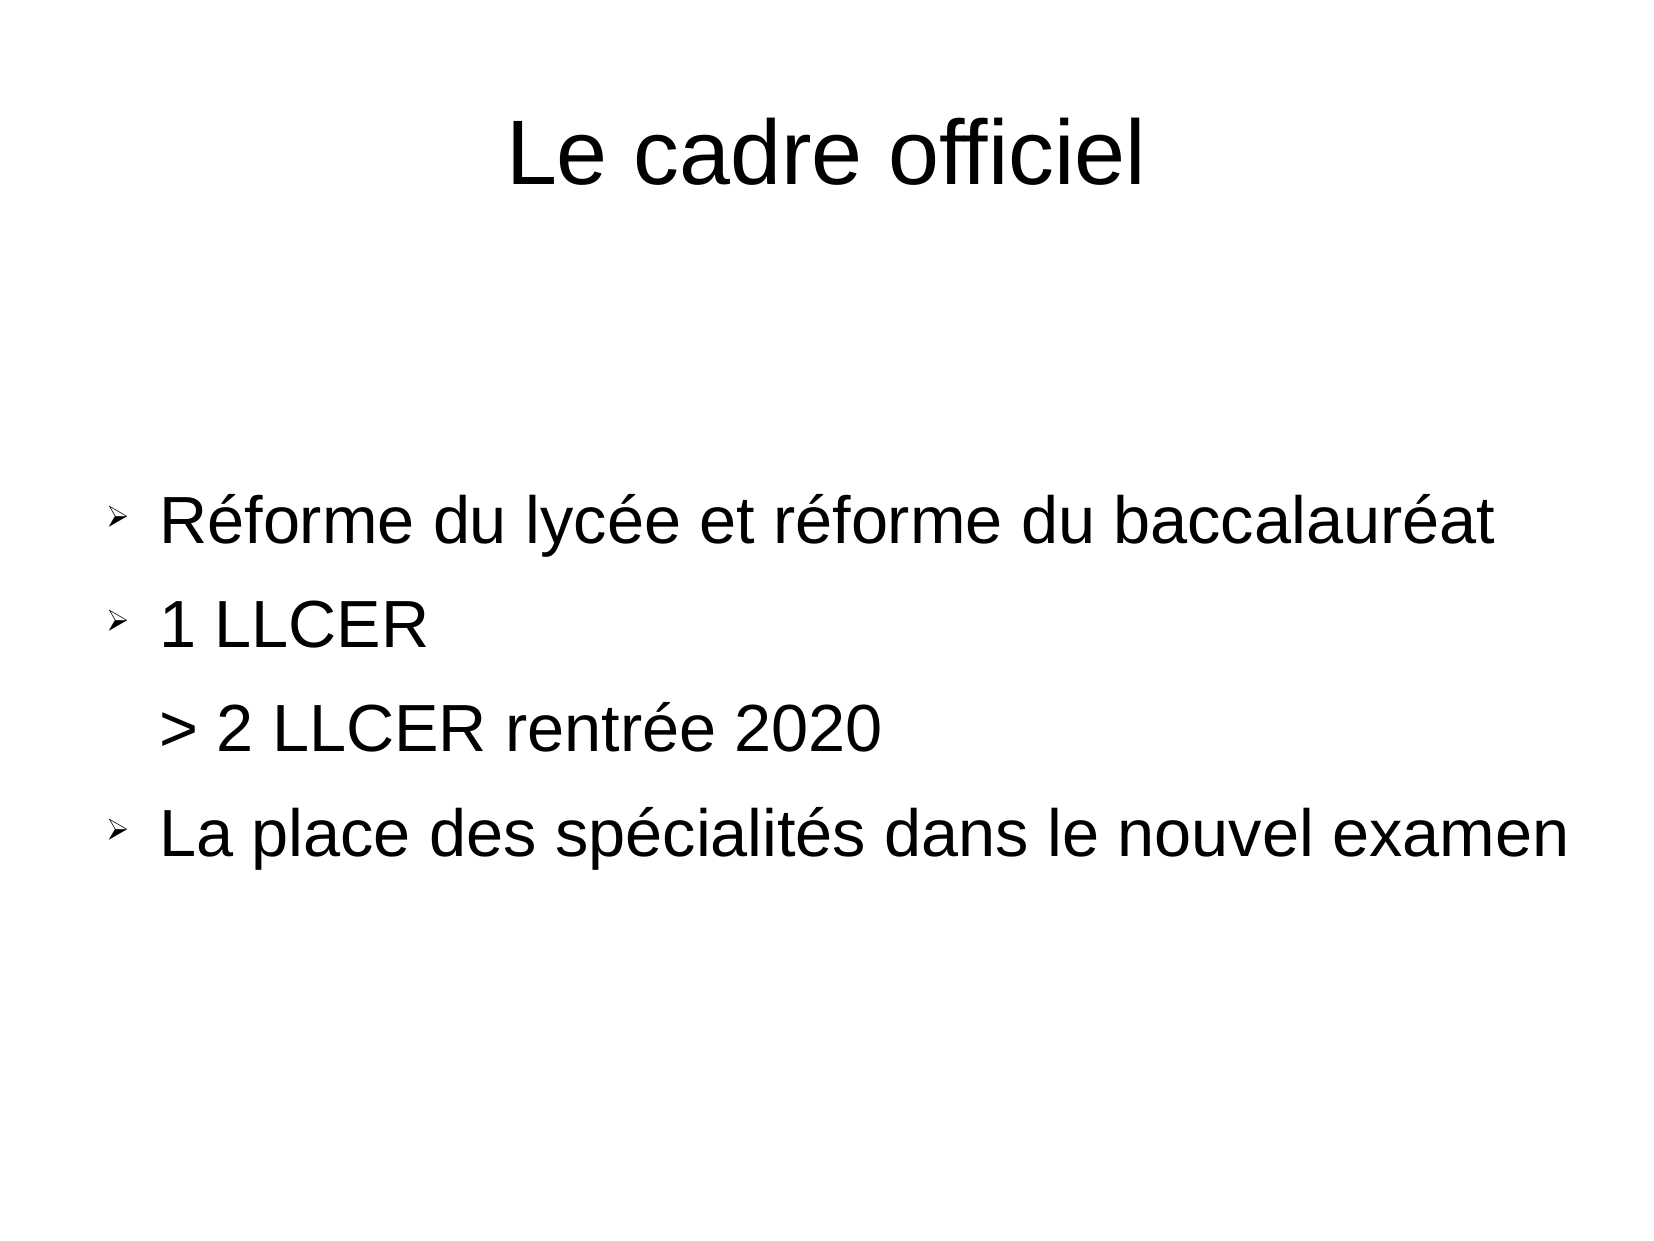

# Le cadre officiel
Réforme du lycée et réforme du baccalauréat
1 LLCER
> 2 LLCER rentrée 2020
La place des spécialités dans le nouvel examen